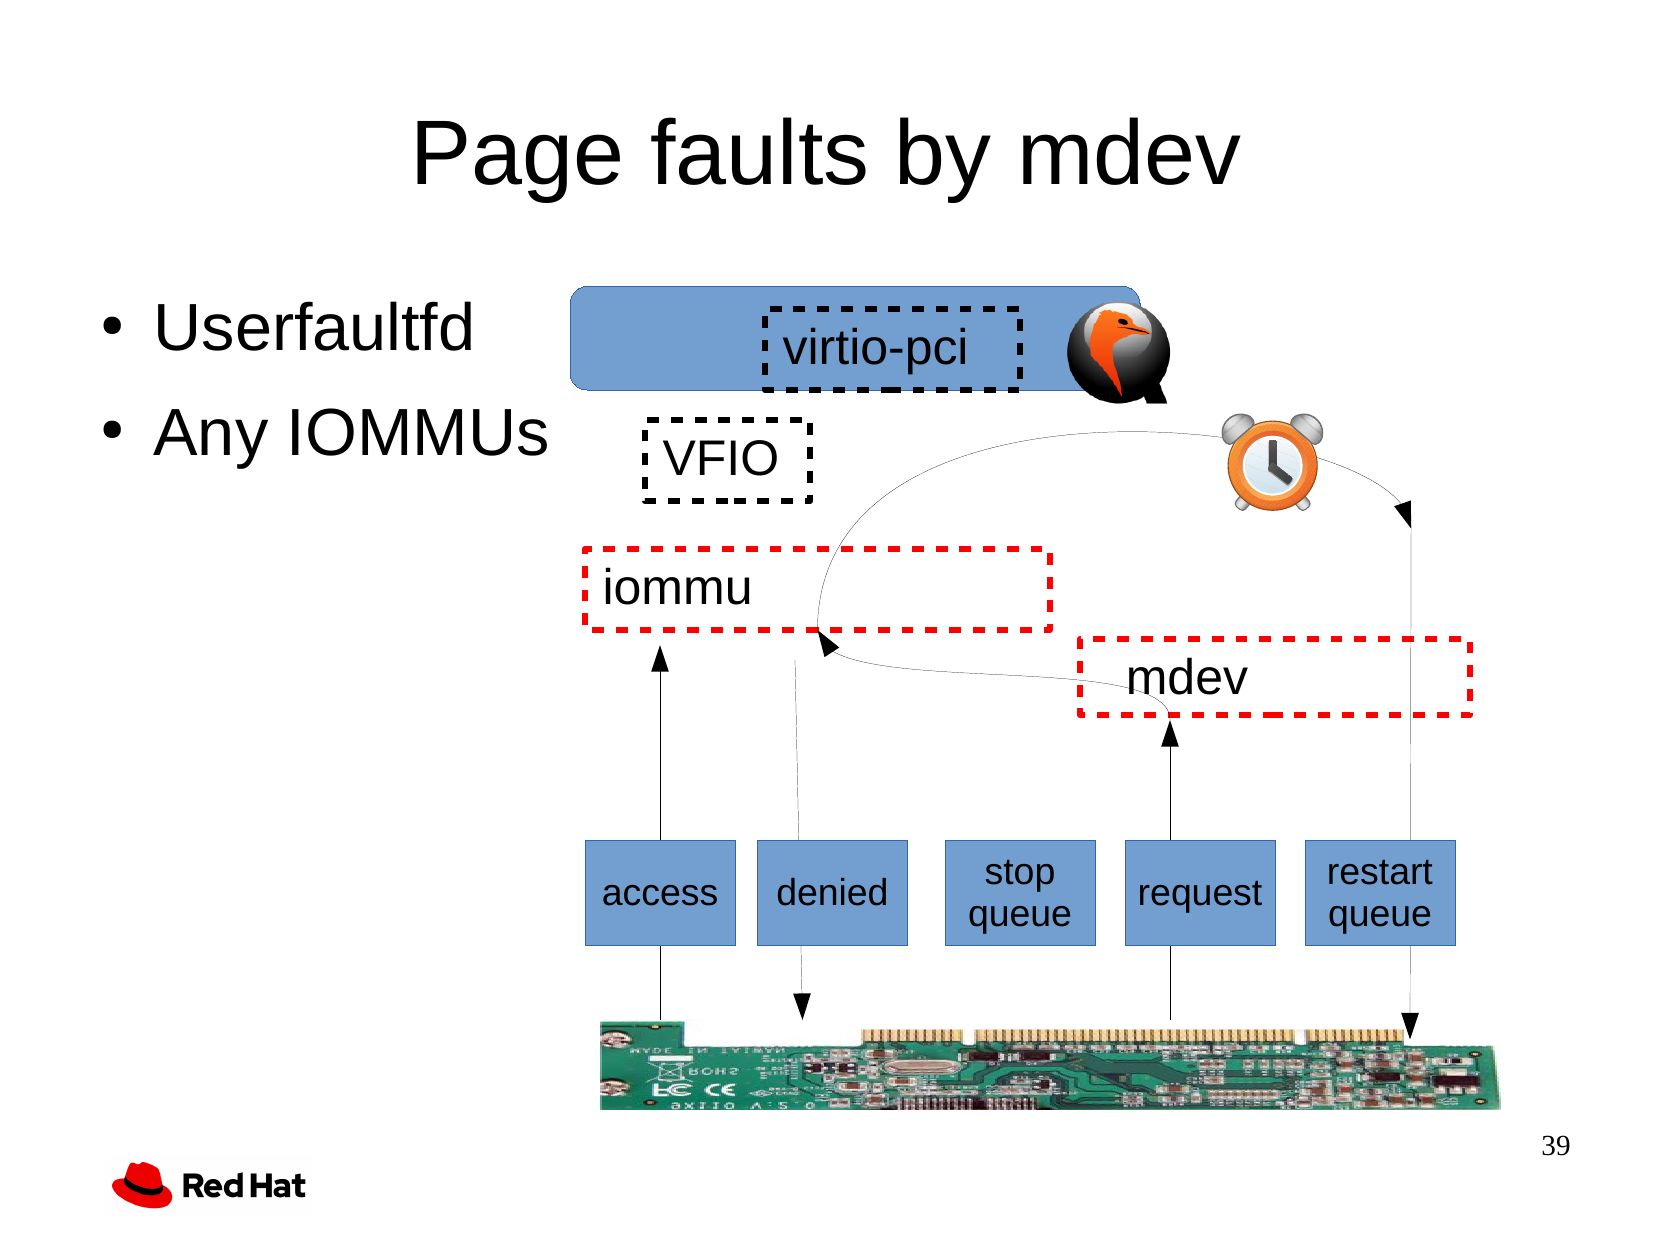

# Page faults by mdev
virtio-pci
VFIO
iommu
 mdev
access
denied
stop
queue
request
restart
queue
Userfaultfd
Any IOMMUs
39